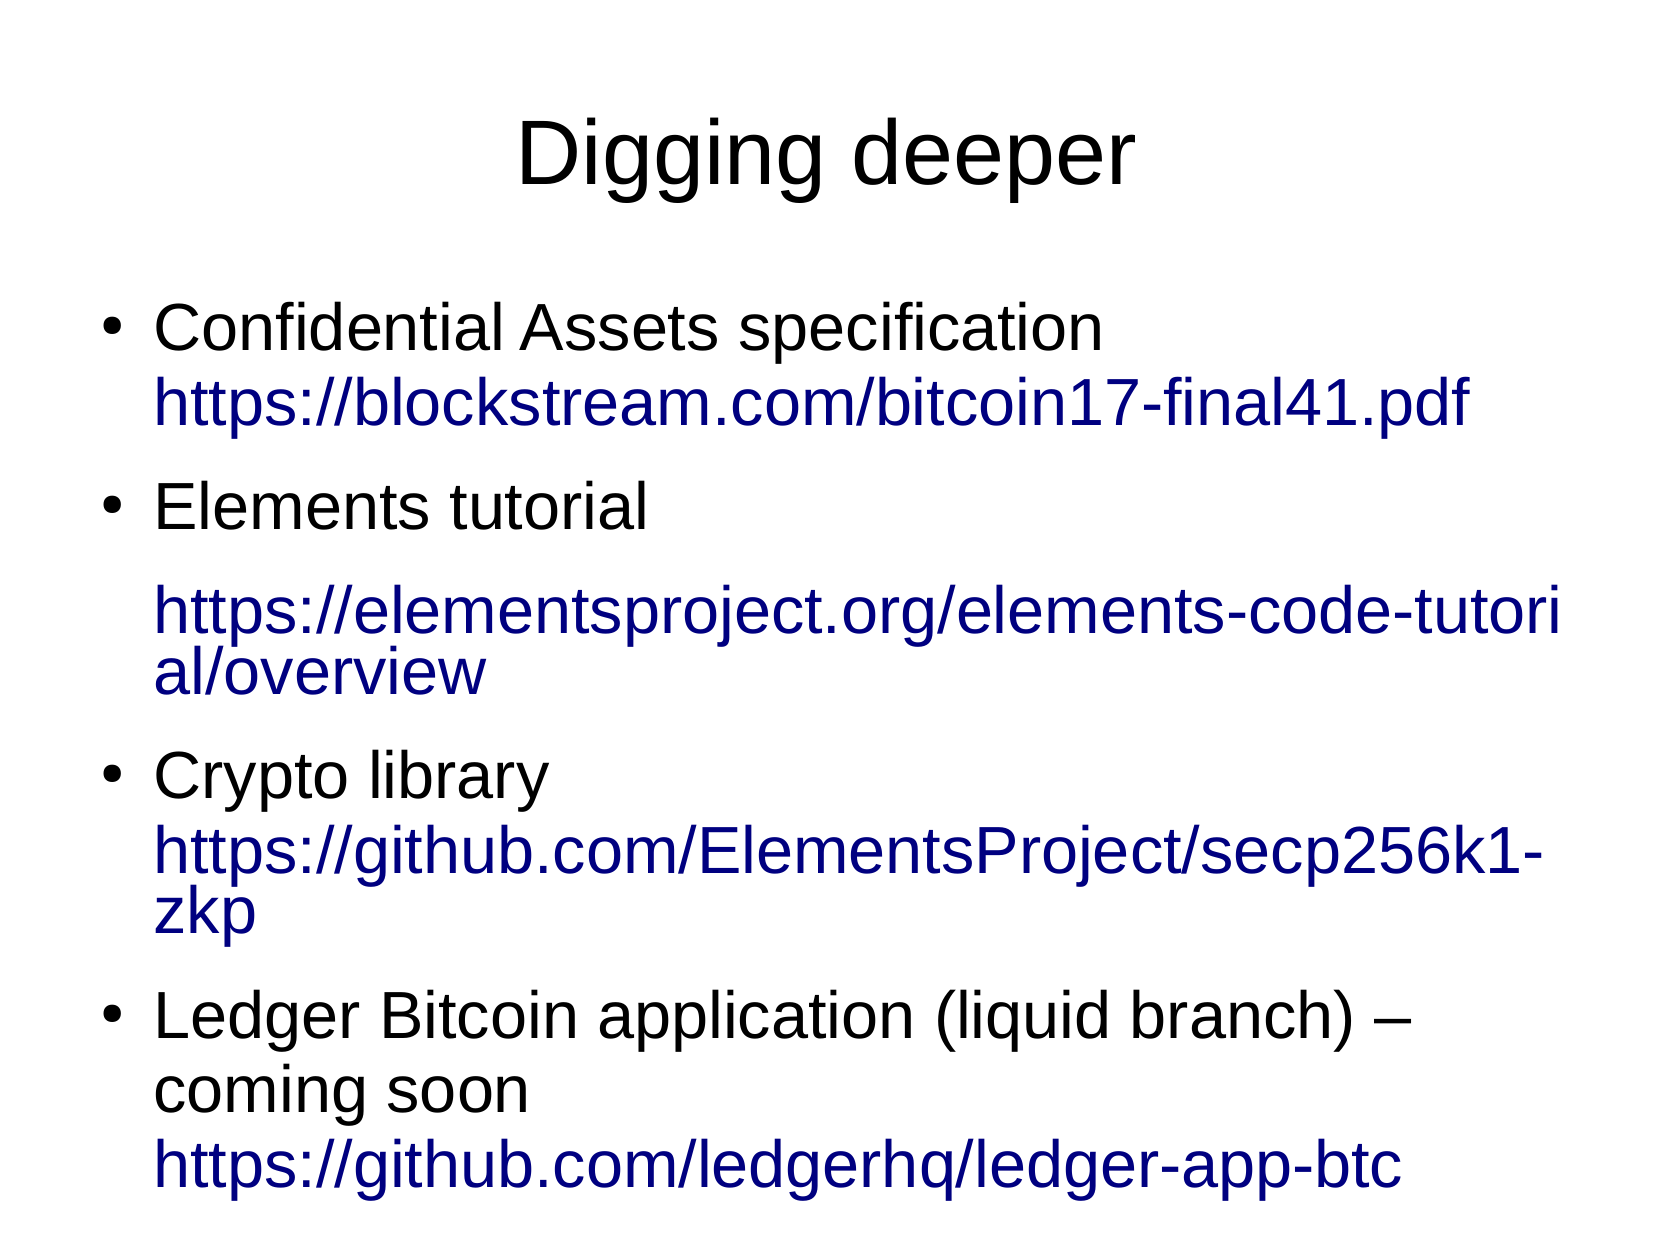

# Digging deeper
Confidential Assets specification https://blockstream.com/bitcoin17-final41.pdf
Elements tutorial
https://elementsproject.org/elements-code-tutorial/overview
Crypto library https://github.com/ElementsProject/secp256k1-zkp
Ledger Bitcoin application (liquid branch) – coming soon https://github.com/ledgerhq/ledger-app-btc